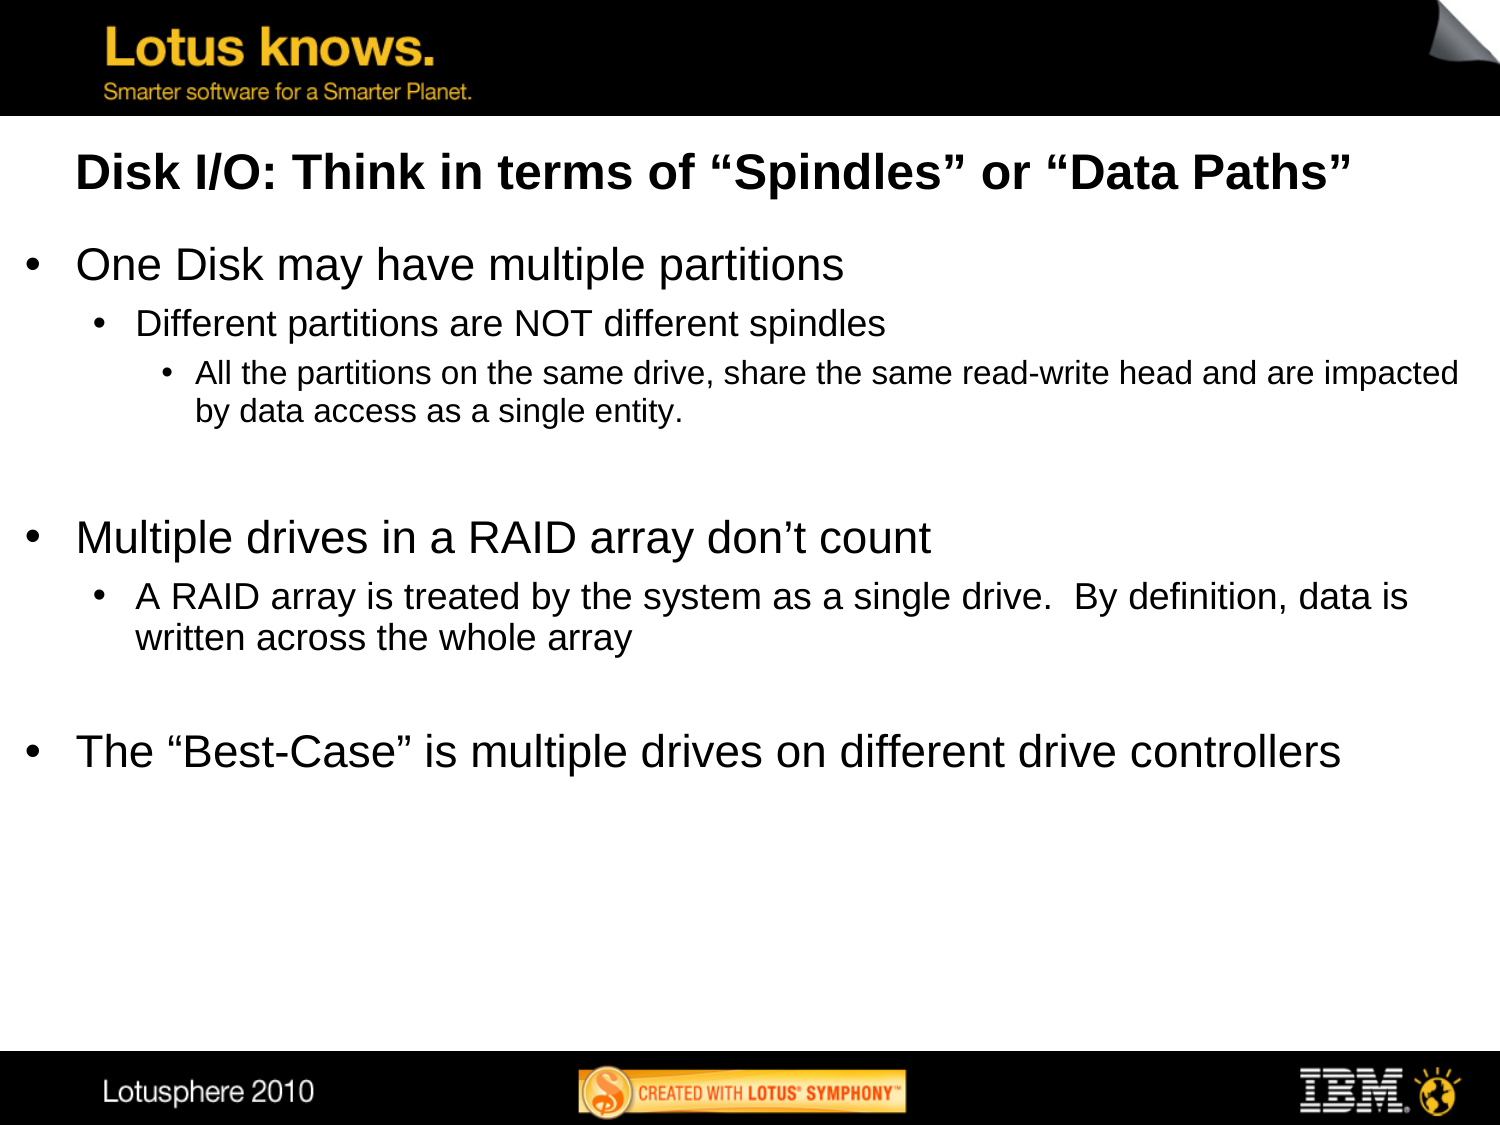

# Disk I/O: Think in terms of “Spindles” or “Data Paths”
One Disk may have multiple partitions
Different partitions are NOT different spindles
All the partitions on the same drive, share the same read-write head and are impacted by data access as a single entity.
Multiple drives in a RAID array don’t count
A RAID array is treated by the system as a single drive. By definition, data is written across the whole array
The “Best-Case” is multiple drives on different drive controllers